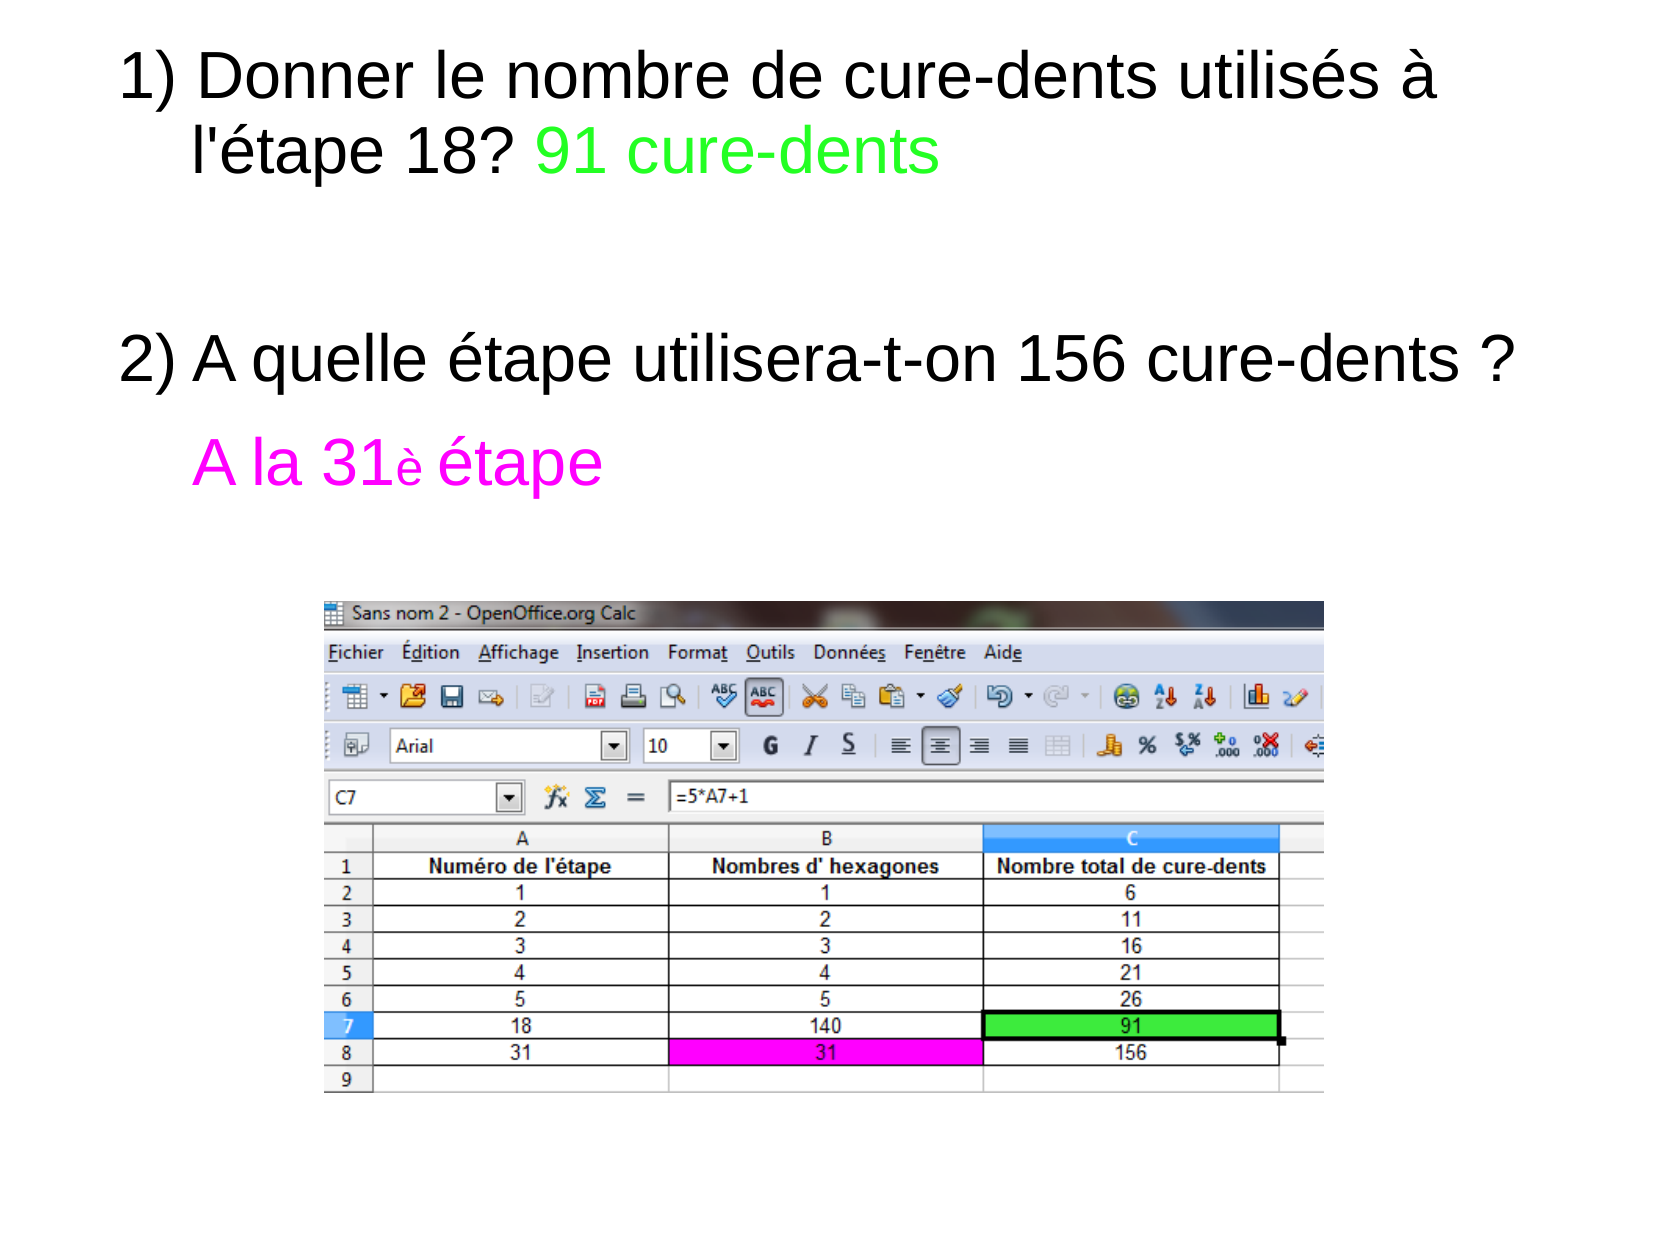

# 1) Donner le nombre de cure-dents utilisés à l'étape 18? 91 cure-dents
2) A quelle étape utilisera-t-on 156 cure-dents ?
 A la 31è étape